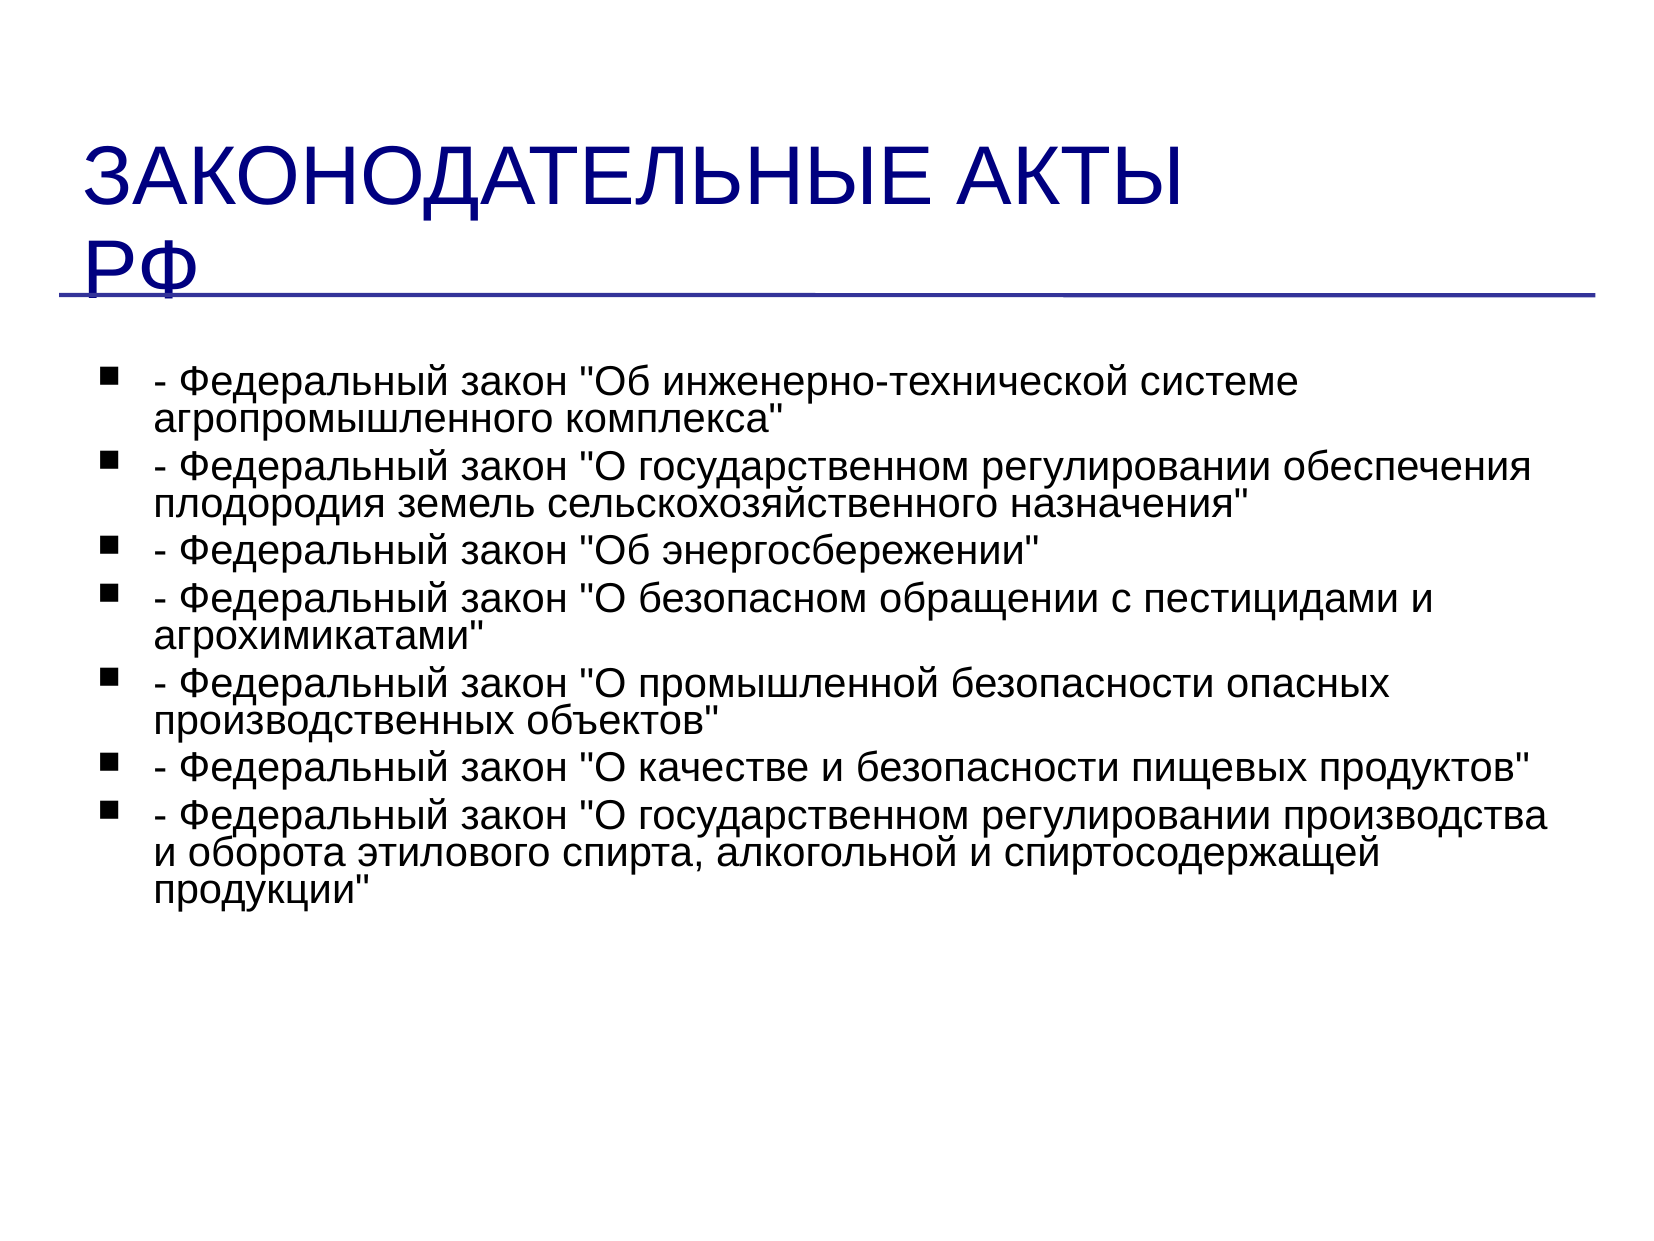

# ЗАКОНОДАТЕЛЬНЫЕ АКТЫ РФ
- Федеральный закон "Об инженерно-технической системе агропромышленного комплекса"
- Федеральный закон "О государственном регулировании обеспечения плодородия земель сельскохозяйственного назначения"
- Федеральный закон "Об энергосбережении"
- Федеральный закон "О безопасном обращении с пестицидами и агрохимикатами"
- Федеральный закон "О промышленной безопасности опасных производственных объектов"
- Федеральный закон "О качестве и безопасности пищевых продуктов"
- Федеральный закон "О государственном регулировании производства и оборота этилового спирта, алкогольной и спиртосодержащей продукции"